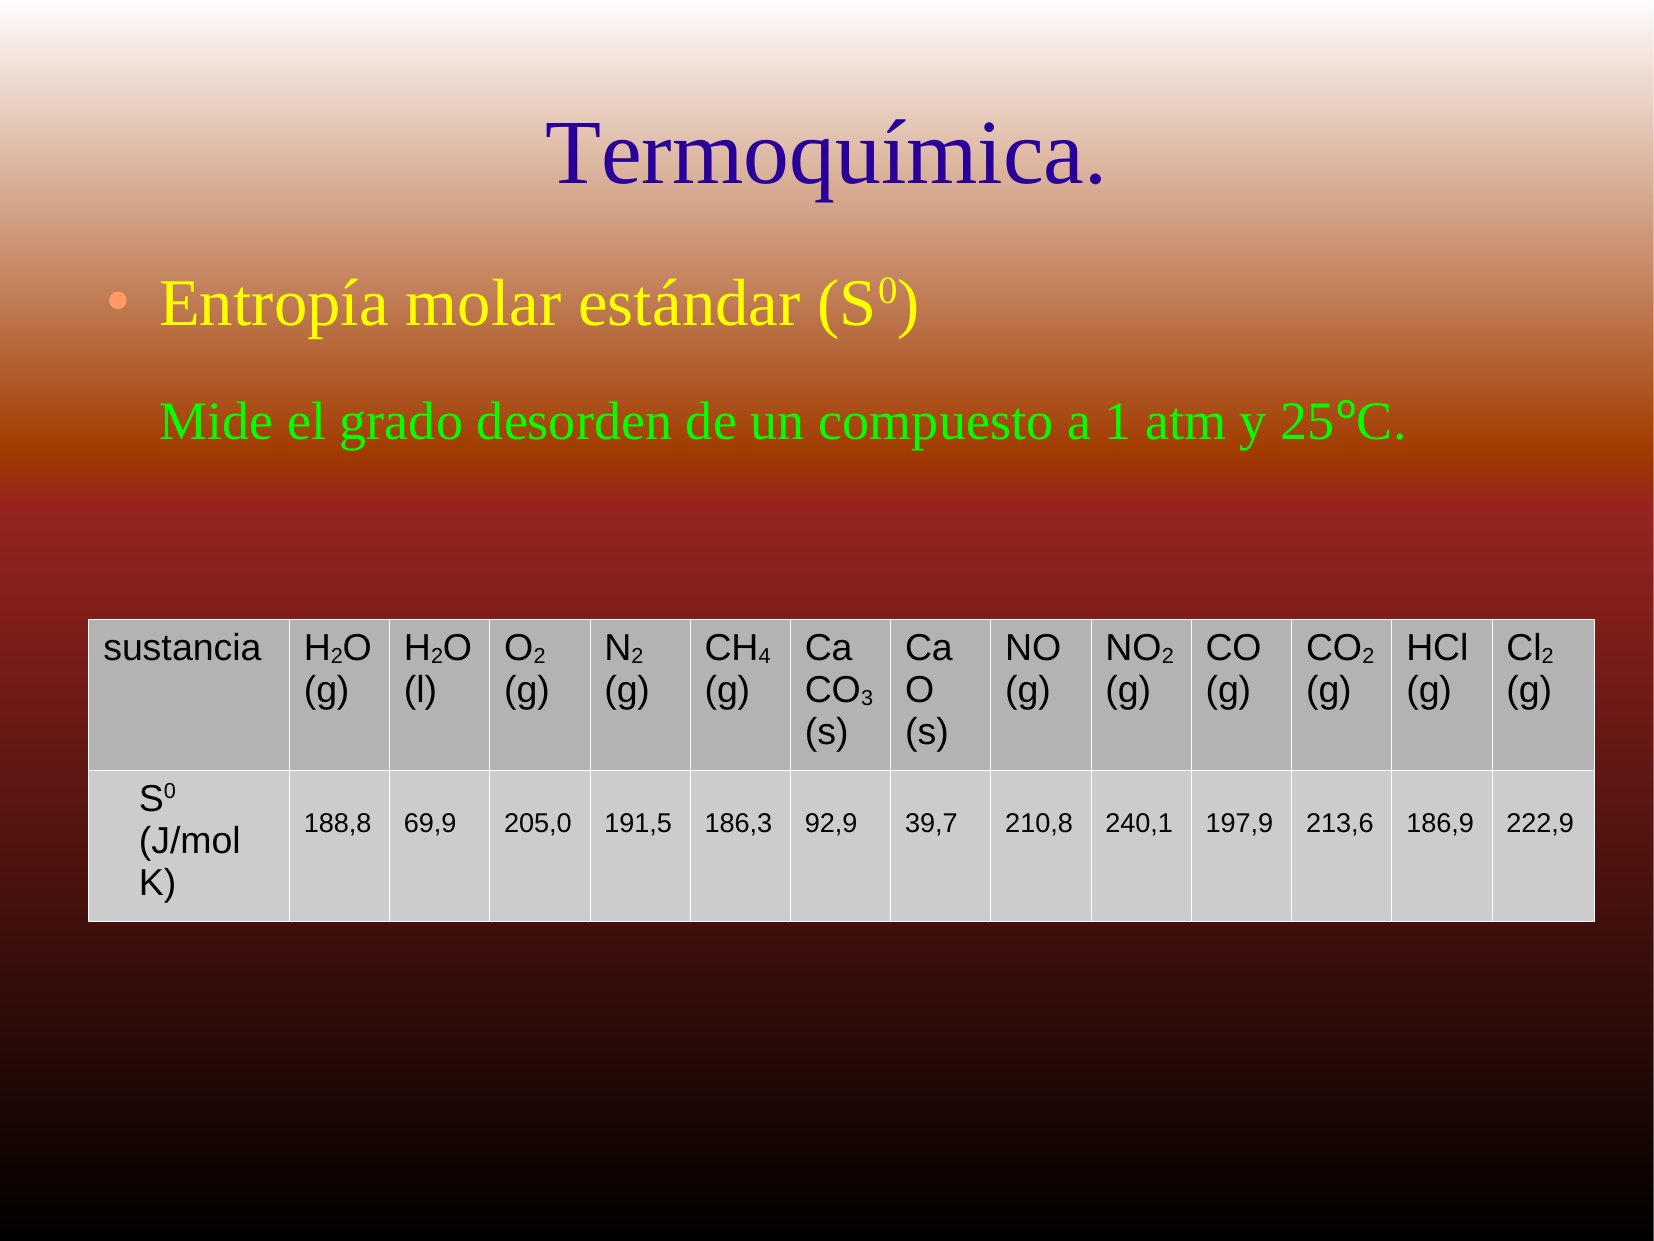

# Termoquímica.
Entropía molar estándar (S0)
Mide el grado desorden de un compuesto a 1 atm y 25ºC.
| sustancia | H2O (g) | H2O (l) | O2 (g) | N2 (g) | CH4 (g) | CaCO3 (s) | CaO (s) | NO (g) | NO2 (g) | CO (g) | CO2 (g) | HCl (g) | Cl2 (g) |
| --- | --- | --- | --- | --- | --- | --- | --- | --- | --- | --- | --- | --- | --- |
| S0 (J/mol K) | 188,8 | 69,9 | 205,0 | 191,5 | 186,3 | 92,9 | 39,7 | 210,8 | 240,1 | 197,9 | 213,6 | 186,9 | 222,9 |